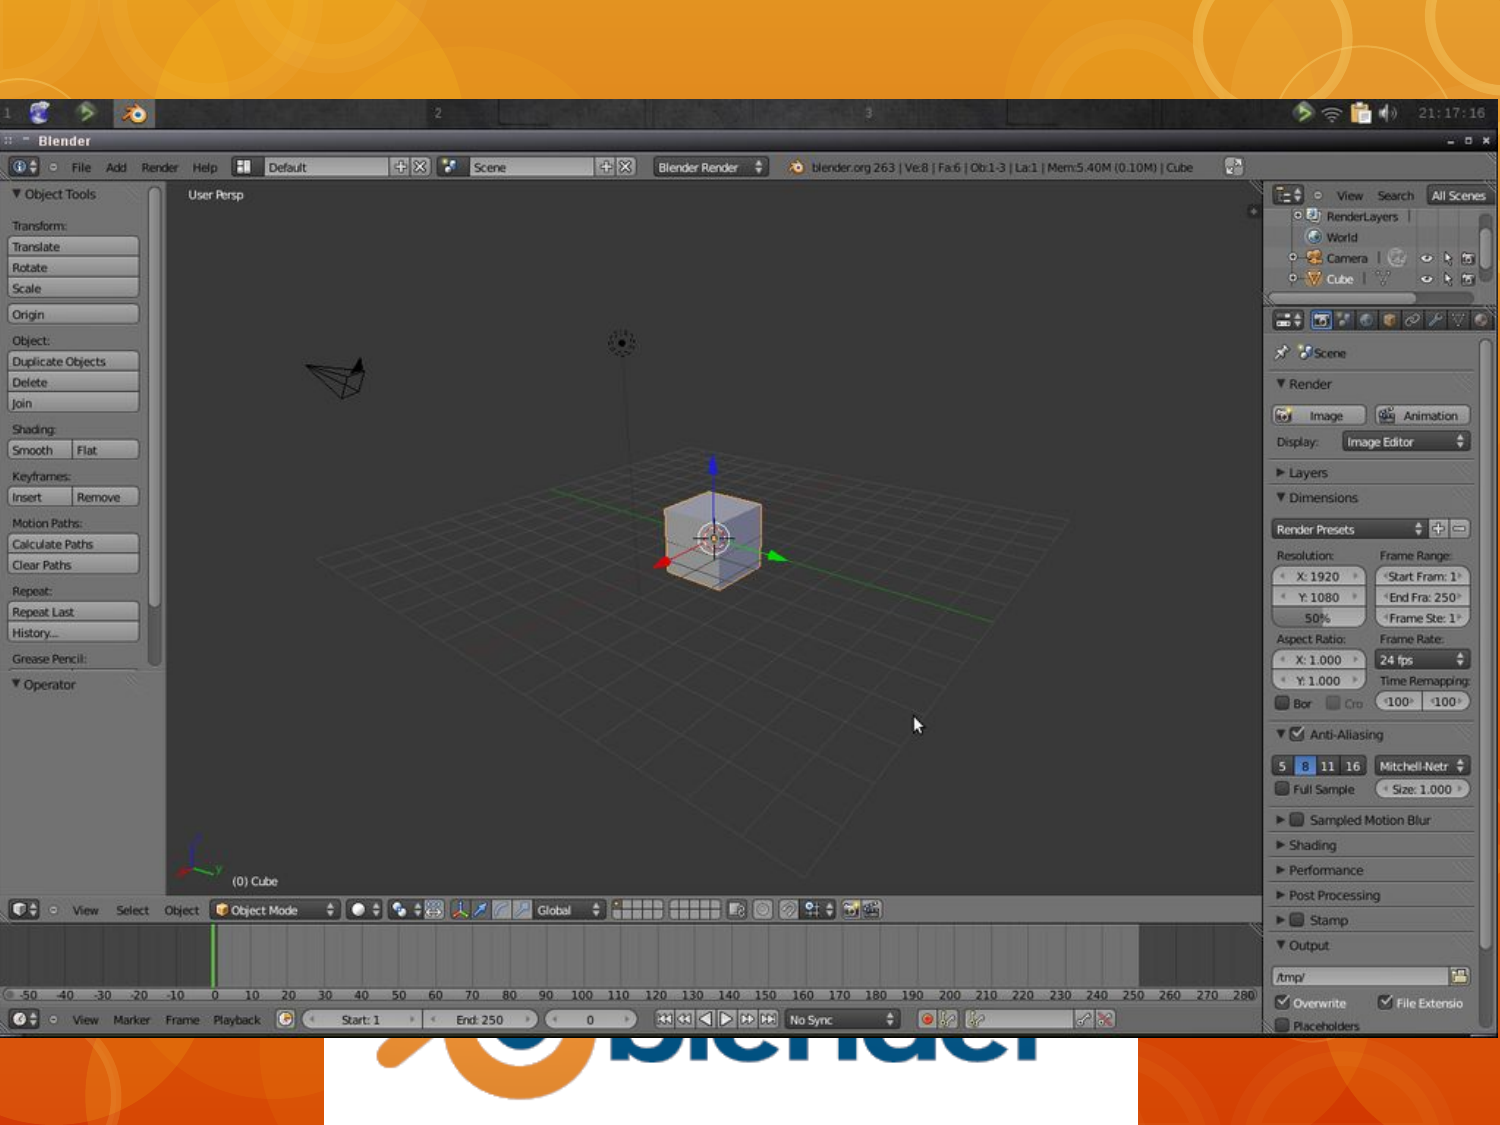

# Blender for Dummies
Opening
This is what blender looks like when you open it:
You are faced with a toolbar to the left an right.
file operations to the top.
timeline on the bottom.
3D view in the center.
Blender's default starting mesh is a cube, we will be demonstrating basic functions on this.